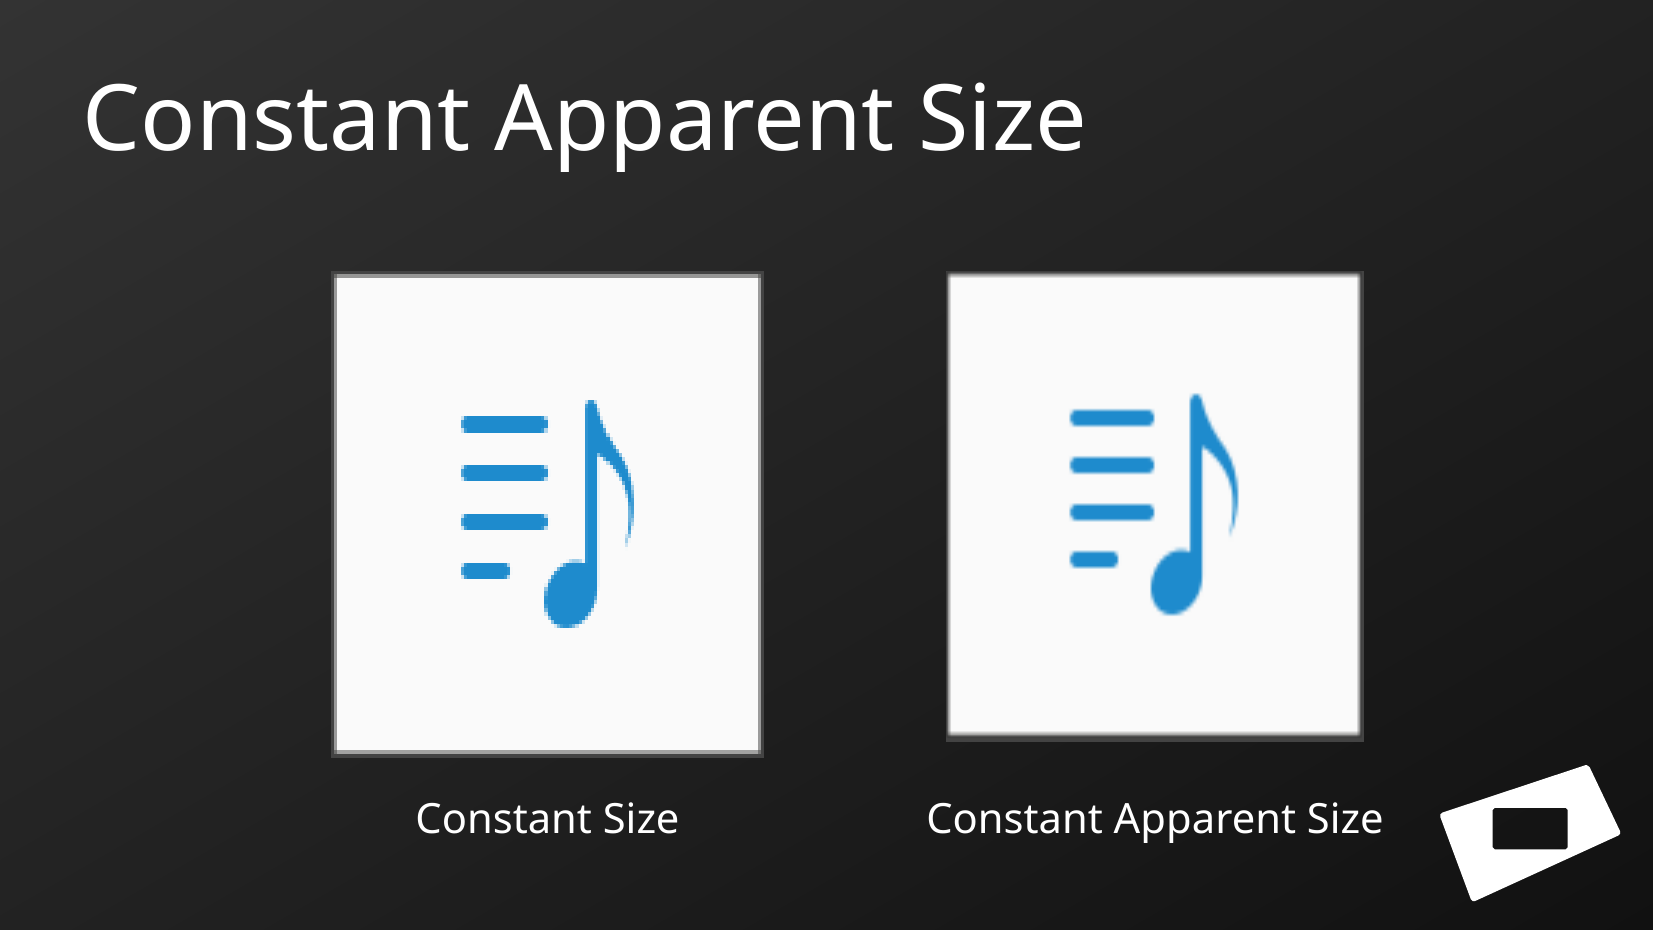

# Constant Apparent Size
Constant Size
Constant Apparent Size